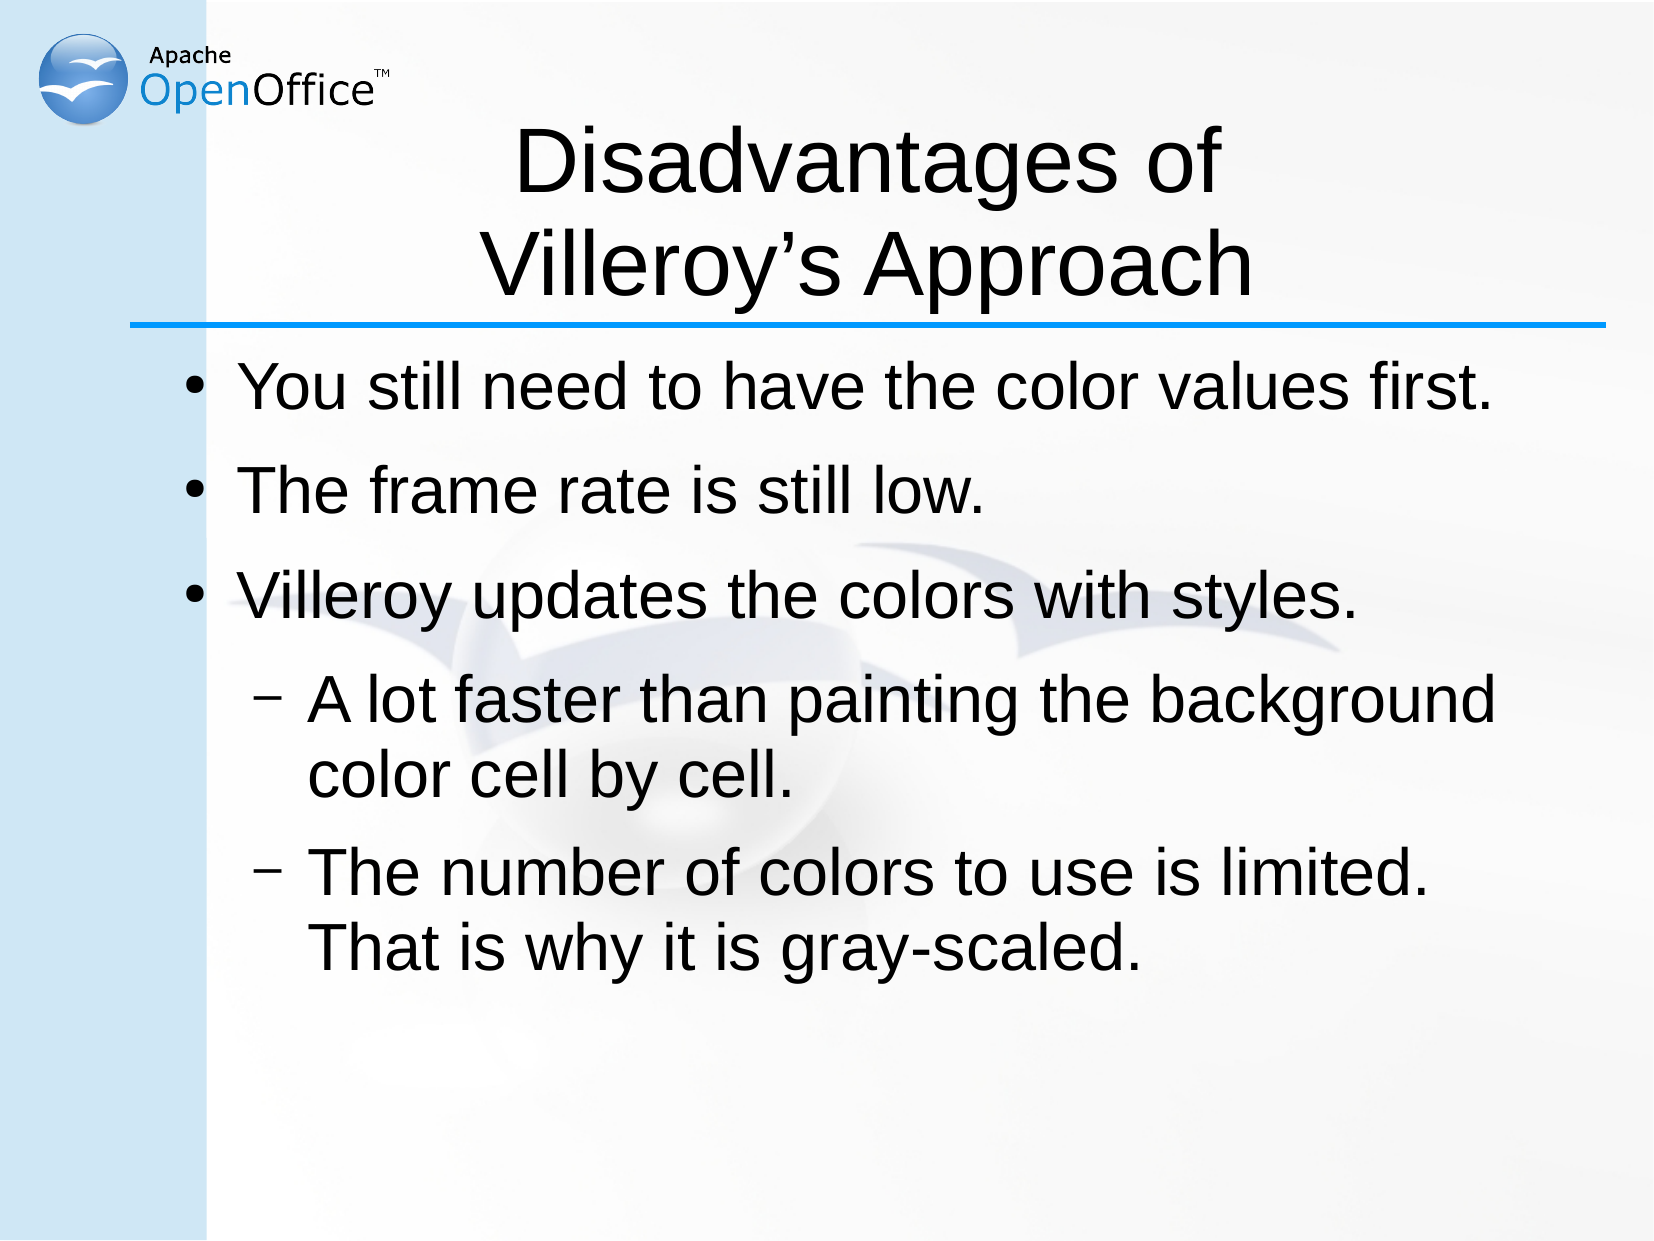

# Disadvantages of Villeroy’s Approach
You still need to have the color values first.
The frame rate is still low.
Villeroy updates the colors with styles.
A lot faster than painting the background color cell by cell.
The number of colors to use is limited. That is why it is gray-scaled.